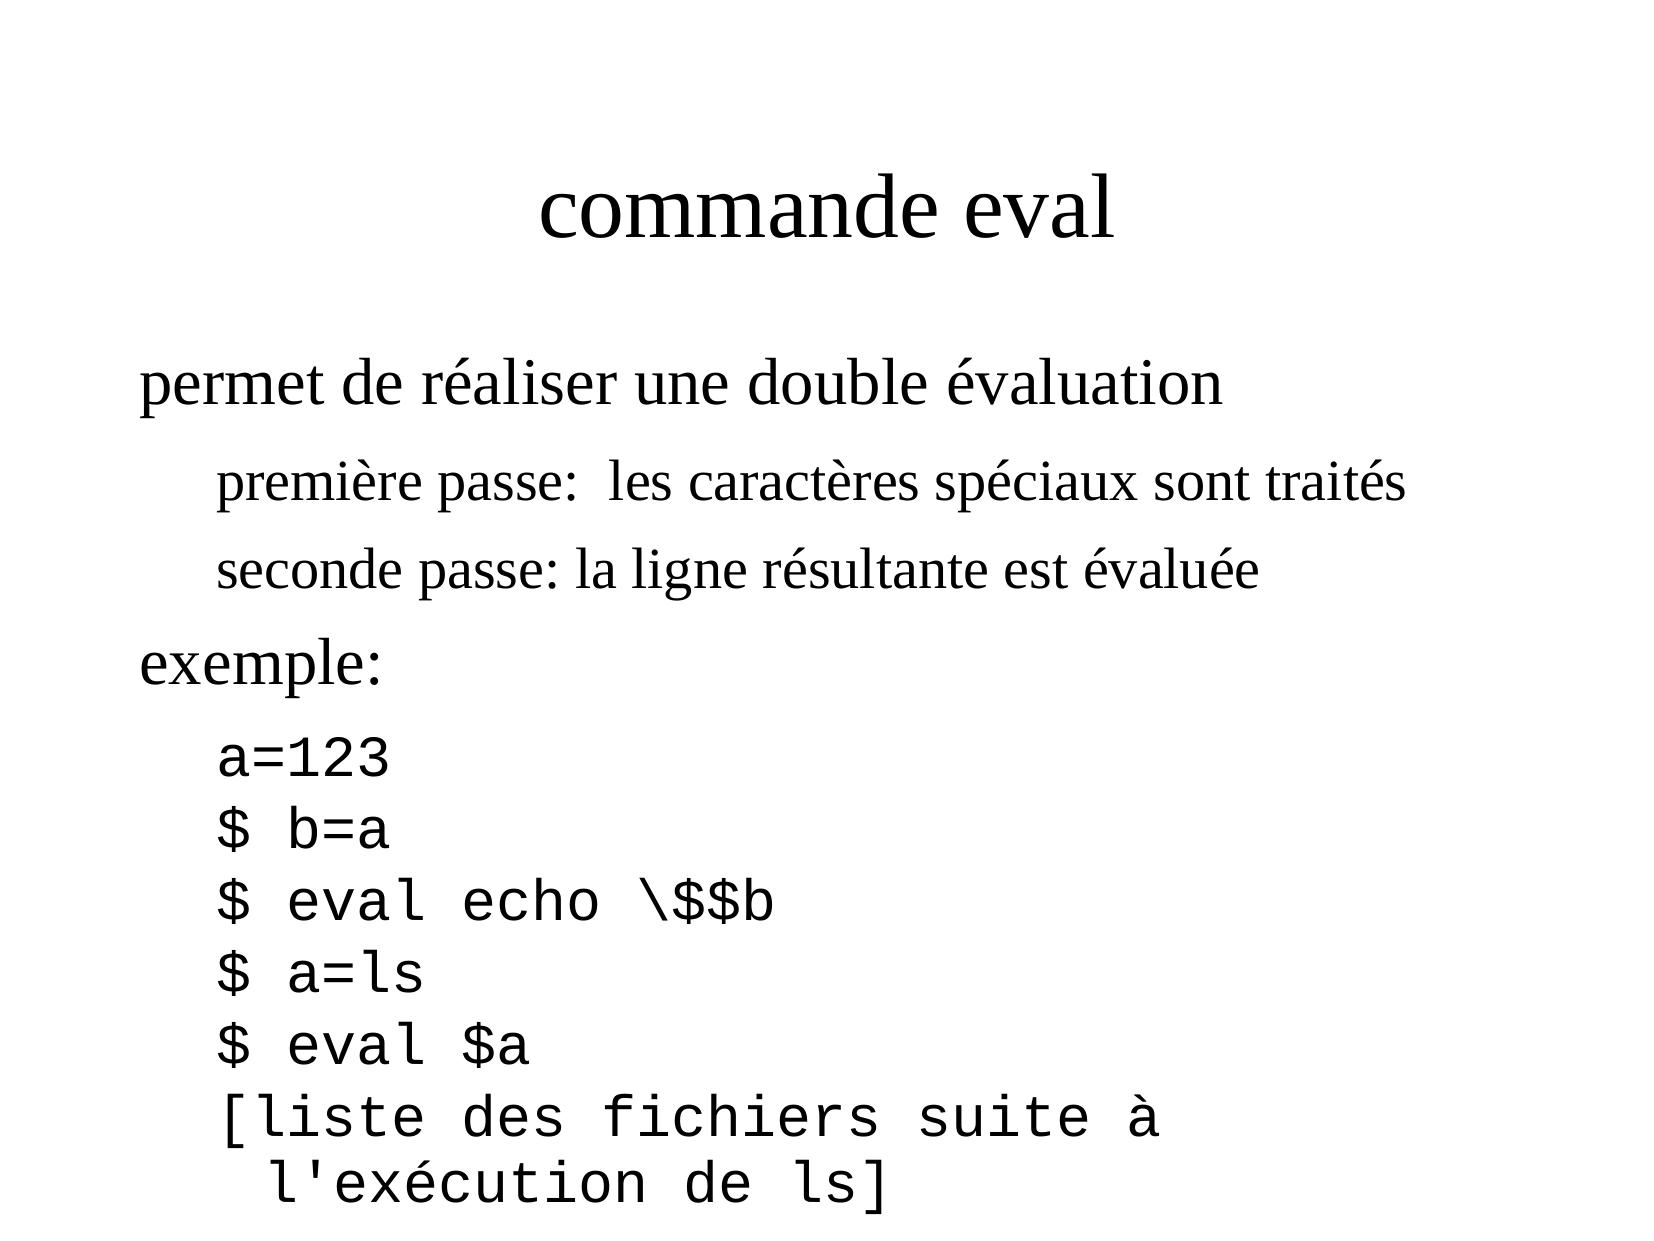

# commande eval
permet de réaliser une double évaluation
première passe: les caractères spéciaux sont traités
seconde passe: la ligne résultante est évaluée
exemple:
a=123
$ b=a
$ eval echo \$$b
$ a=ls
$ eval $a
[liste des fichiers suite à l'exécution de ls]